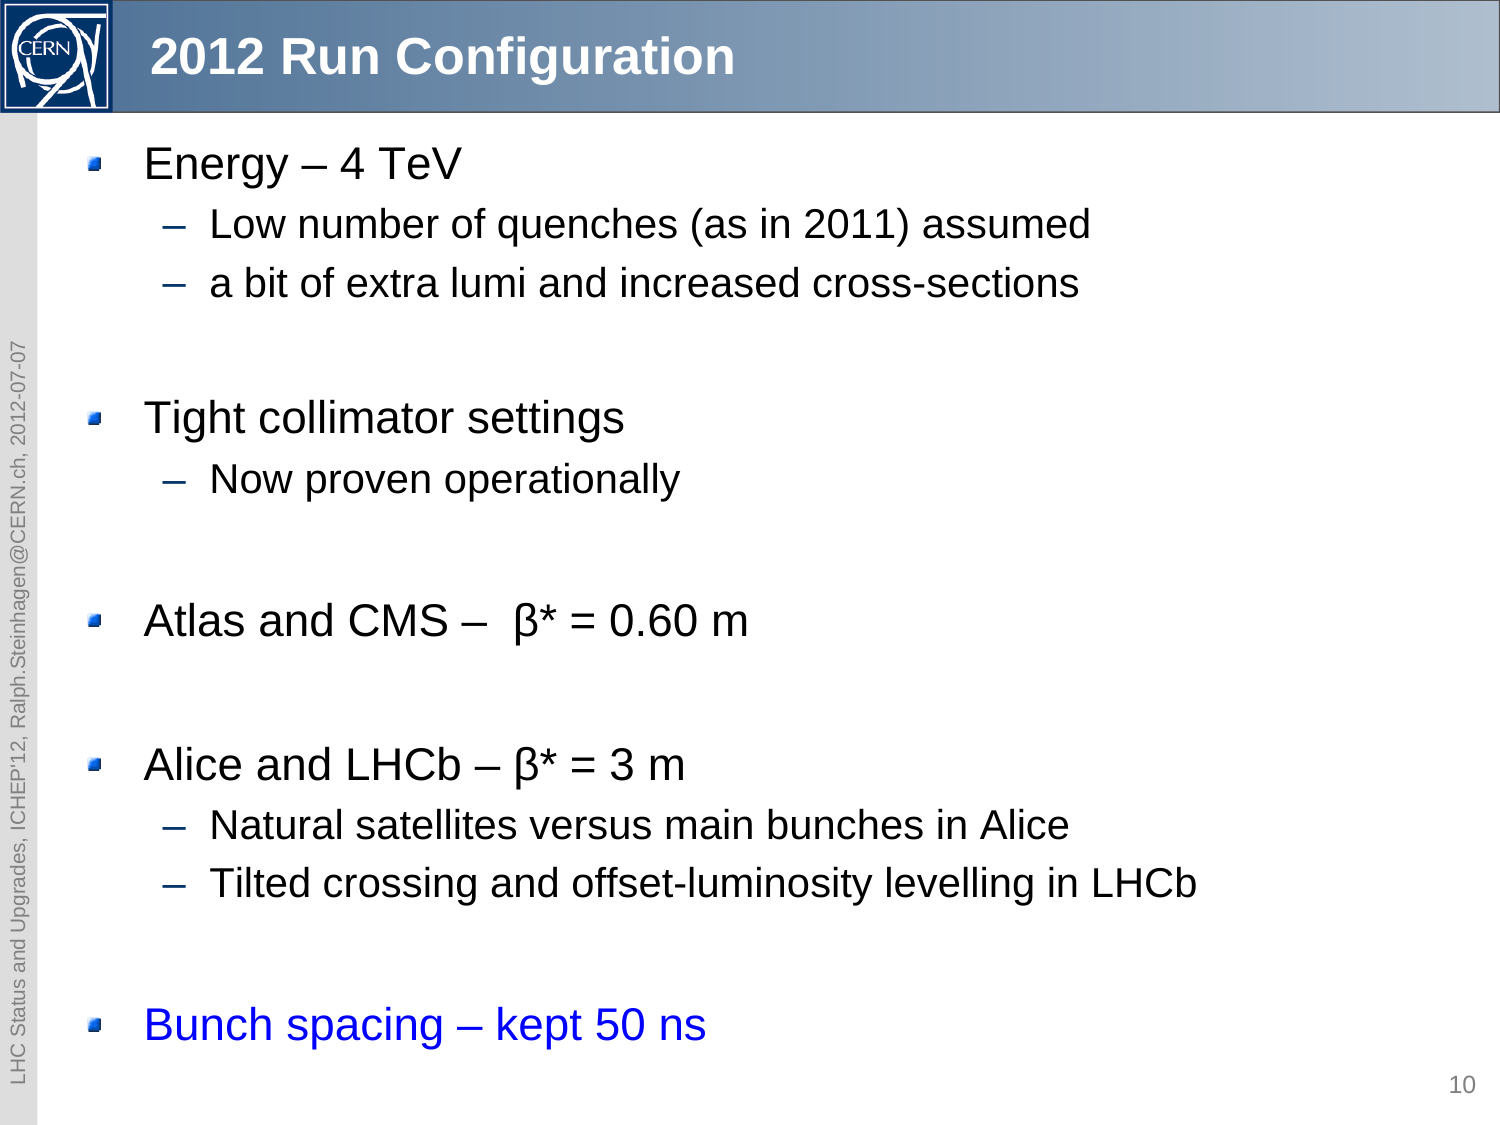

# 2012 Run Configuration
Energy – 4 TeV
Low number of quenches (as in 2011) assumed
a bit of extra lumi and increased cross-sections
Tight collimator settings
Now proven operationally
Atlas and CMS – β* = 0.60 m
Alice and LHCb – β* = 3 m
Natural satellites versus main bunches in Alice
Tilted crossing and offset-luminosity levelling in LHCb
Bunch spacing – kept 50 ns